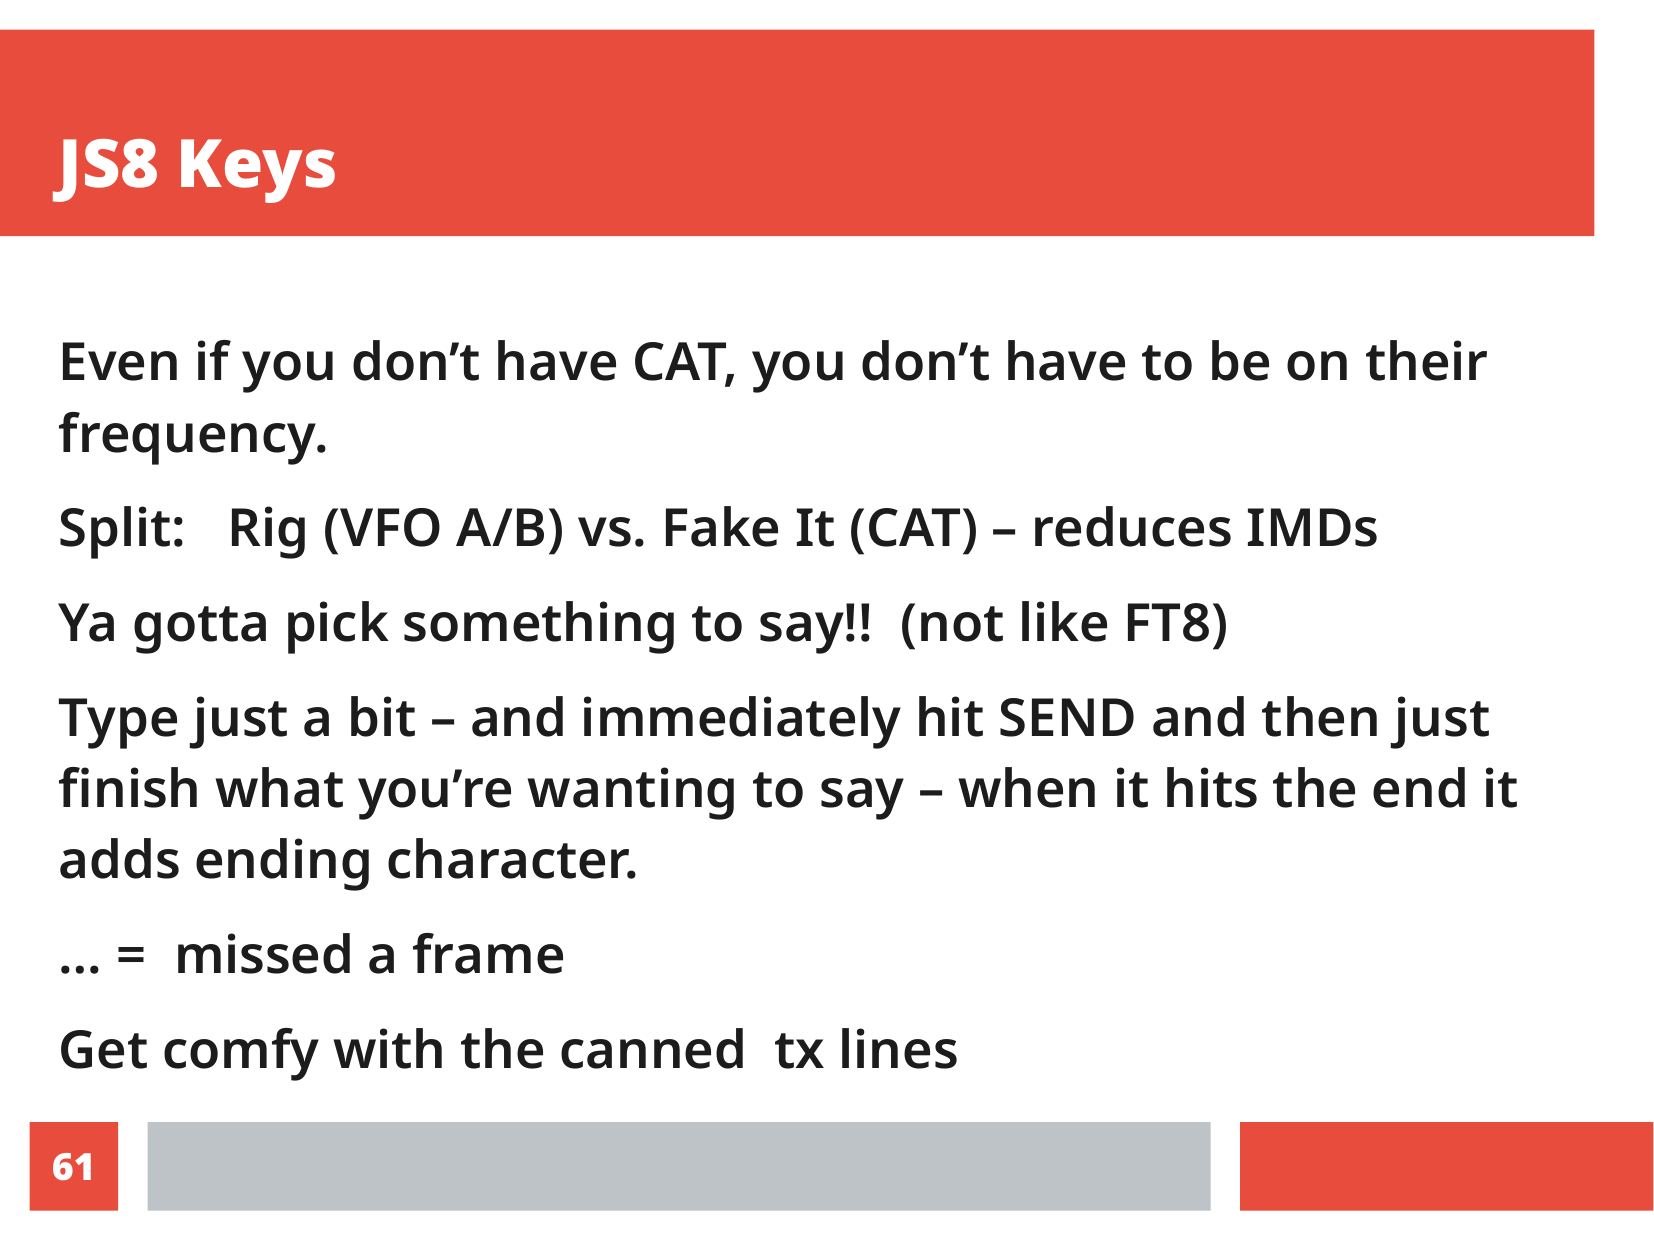

# JS8 Keys
Even if you don’t have CAT, you don’t have to be on their frequency.
Split: Rig (VFO A/B) vs. Fake It (CAT) – reduces IMDs
Ya gotta pick something to say!! (not like FT8)
Type just a bit – and immediately hit SEND and then just finish what you’re wanting to say – when it hits the end it adds ending character.
… = missed a frame
Get comfy with the canned tx lines
61